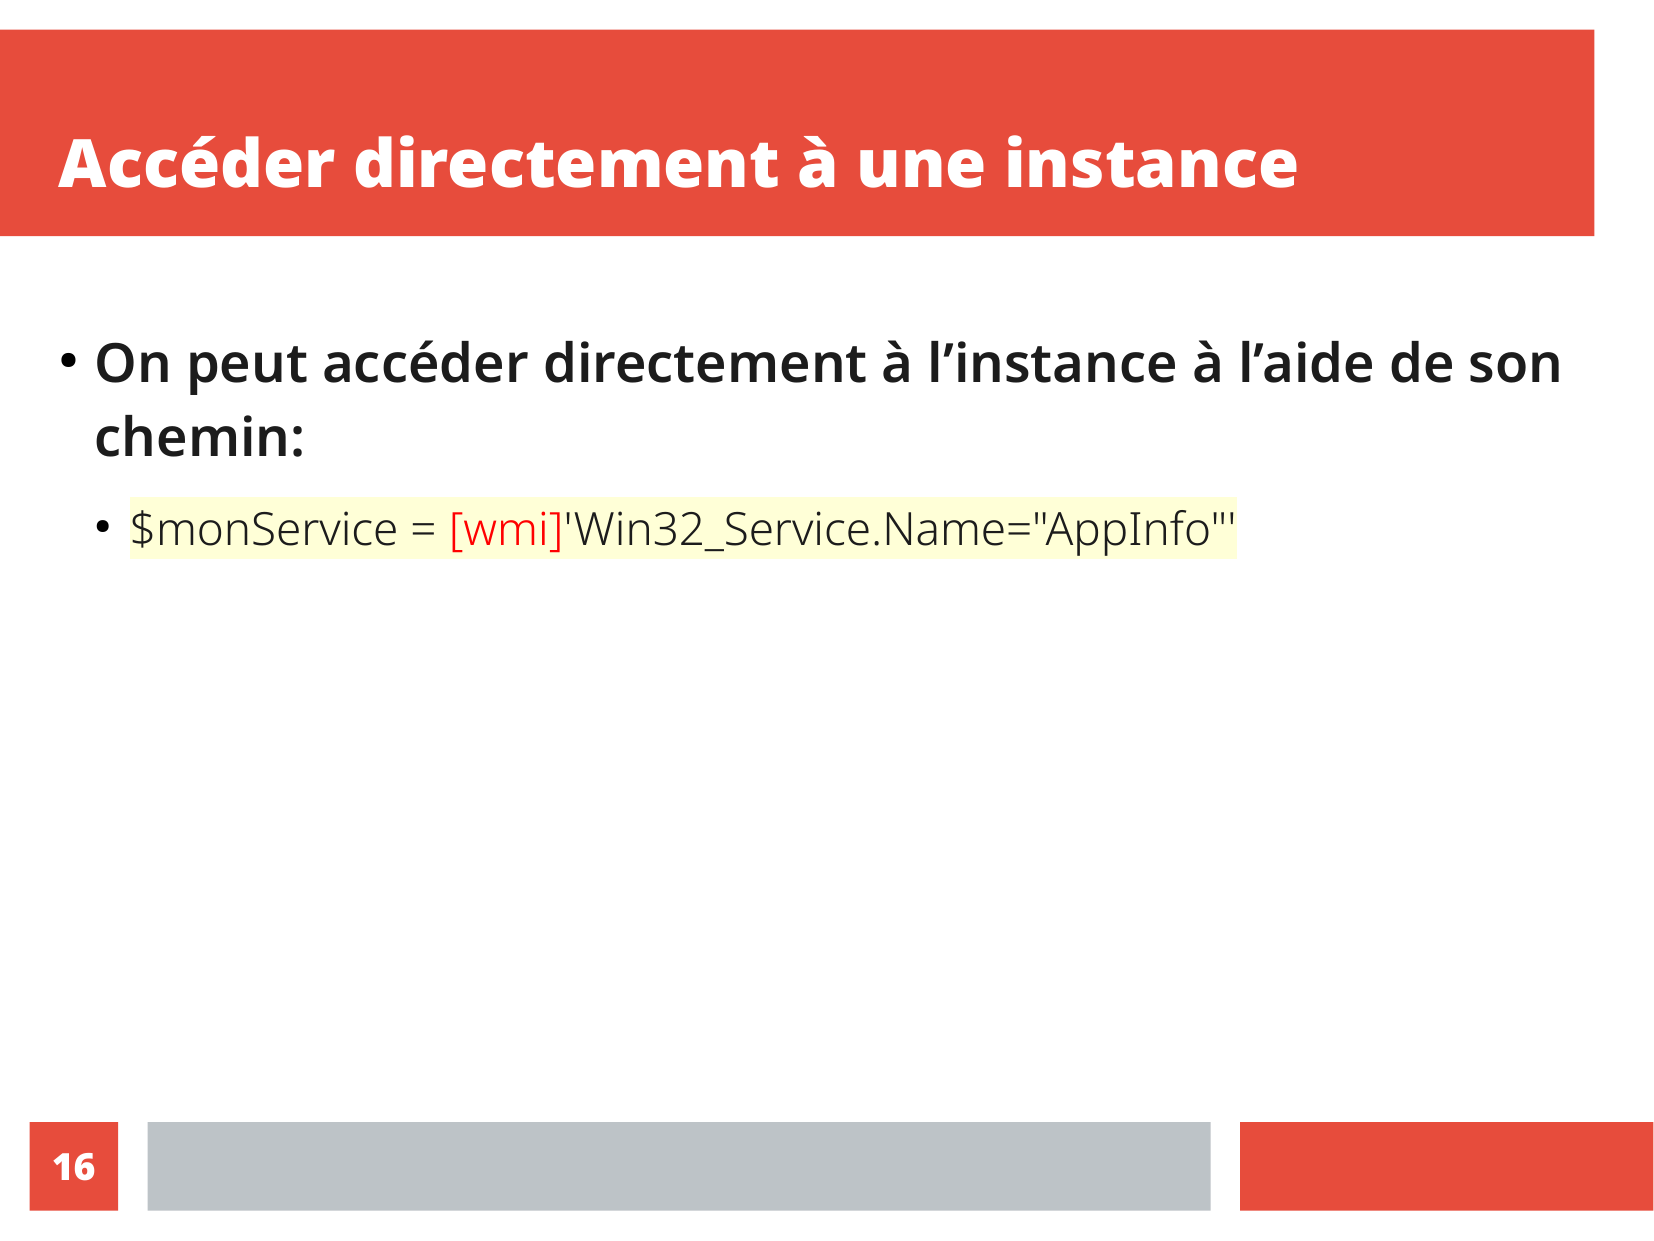

# Accéder directement à une instance
On peut accéder directement à l’instance à l’aide de son chemin:
$monService = [wmi]'Win32_Service.Name="AppInfo"'
16